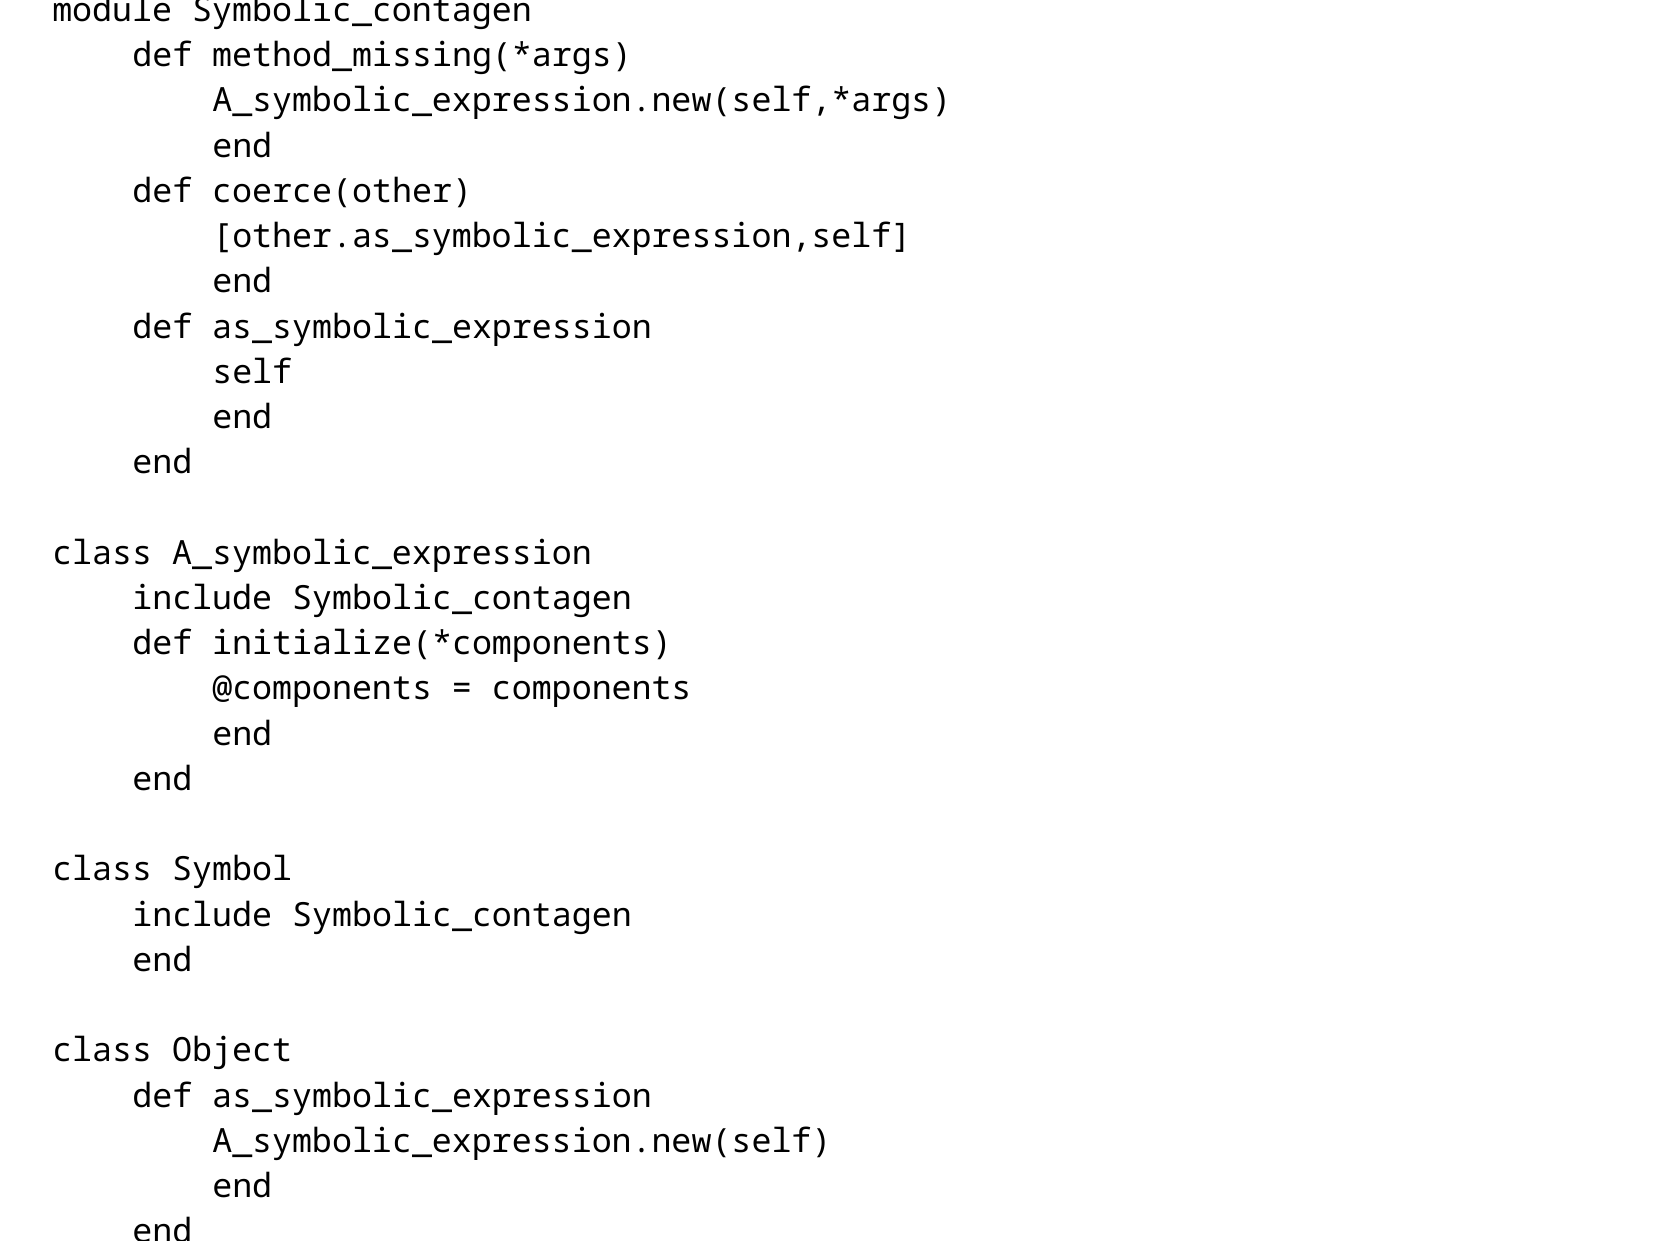

module Symbolic_contagen
 def method_missing(*args)
 A_symbolic_expression.new(self,*args)
 end
 def coerce(other)
 [other.as_symbolic_expression,self]
 end
 def as_symbolic_expression
 self
 end
 end
class A_symbolic_expression
 include Symbolic_contagen
 def initialize(*components)
 @components = components
 end
 end
class Symbol
 include Symbolic_contagen
 end
class Object
 def as_symbolic_expression
 A_symbolic_expression.new(self)
 end
 end